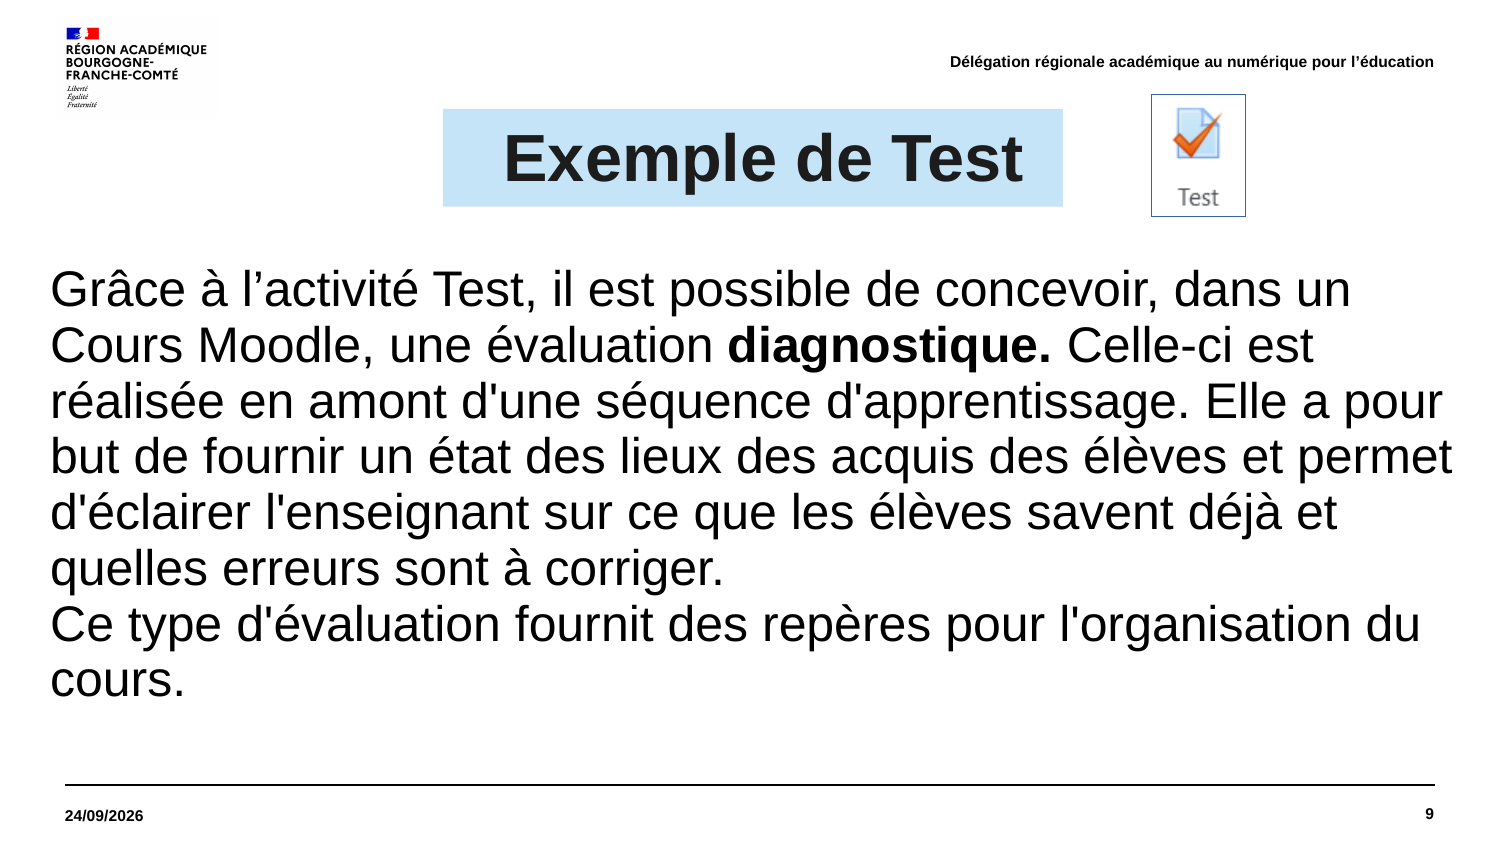

Délégation régionale académique au numérique pour l’éducation
Exemple de Test
Grâce à l’activité Test, il est possible de concevoir, dans un Cours Moodle, une évaluation diagnostique. Celle-ci est réalisée en amont d'une séquence d'apprentissage. Elle a pour but de fournir un état des lieux des acquis des élèves et permet d'éclairer l'enseignant sur ce que les élèves savent déjà et quelles erreurs sont à corriger.
Ce type d'évaluation fournit des repères pour l'organisation du cours.